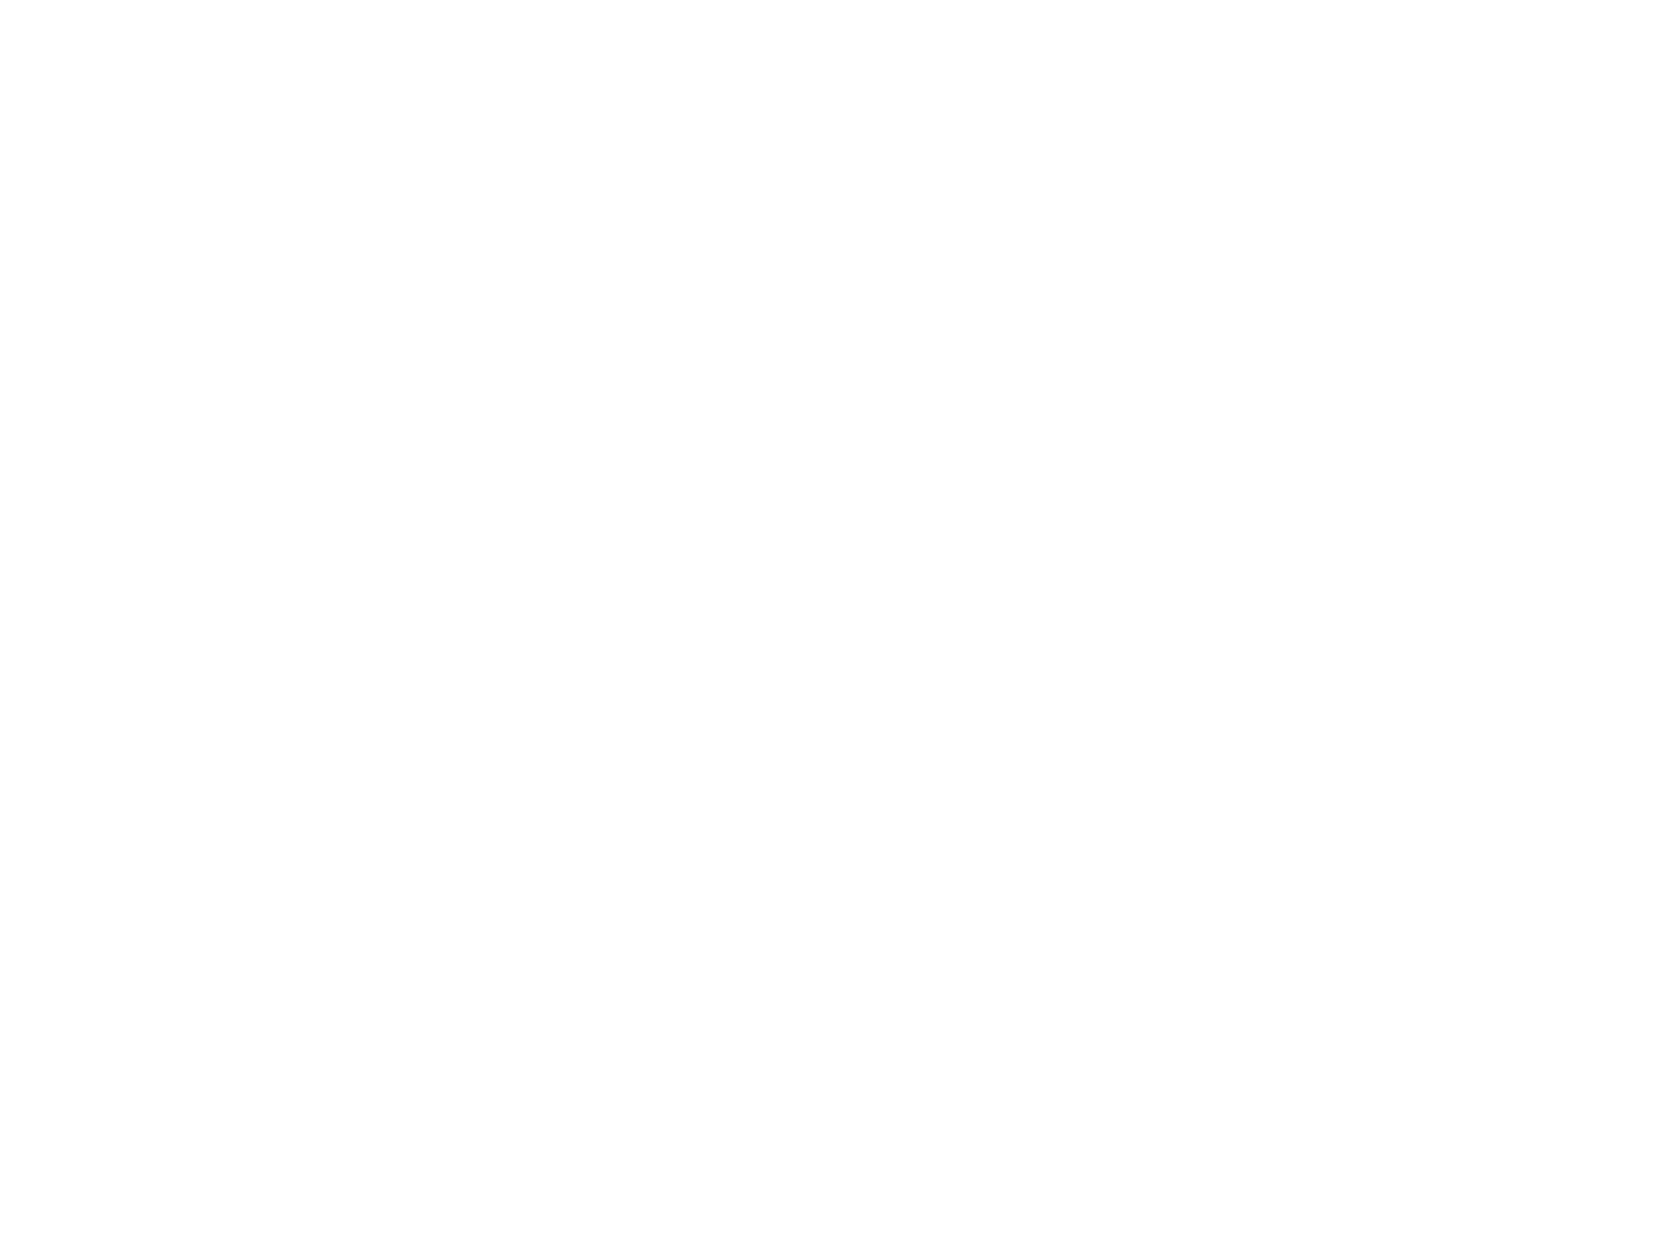

Kickstart File
Λεξεις κλειδιά :
 %package ... %end
 repo
 %post ... %end
και πάρα πολλές άλλες επιλογές...
http://fedoraproject.org/wiki/Anaconda/Kickstart
Χαλαρώστε! Υπάρχει το system-config-kickstart